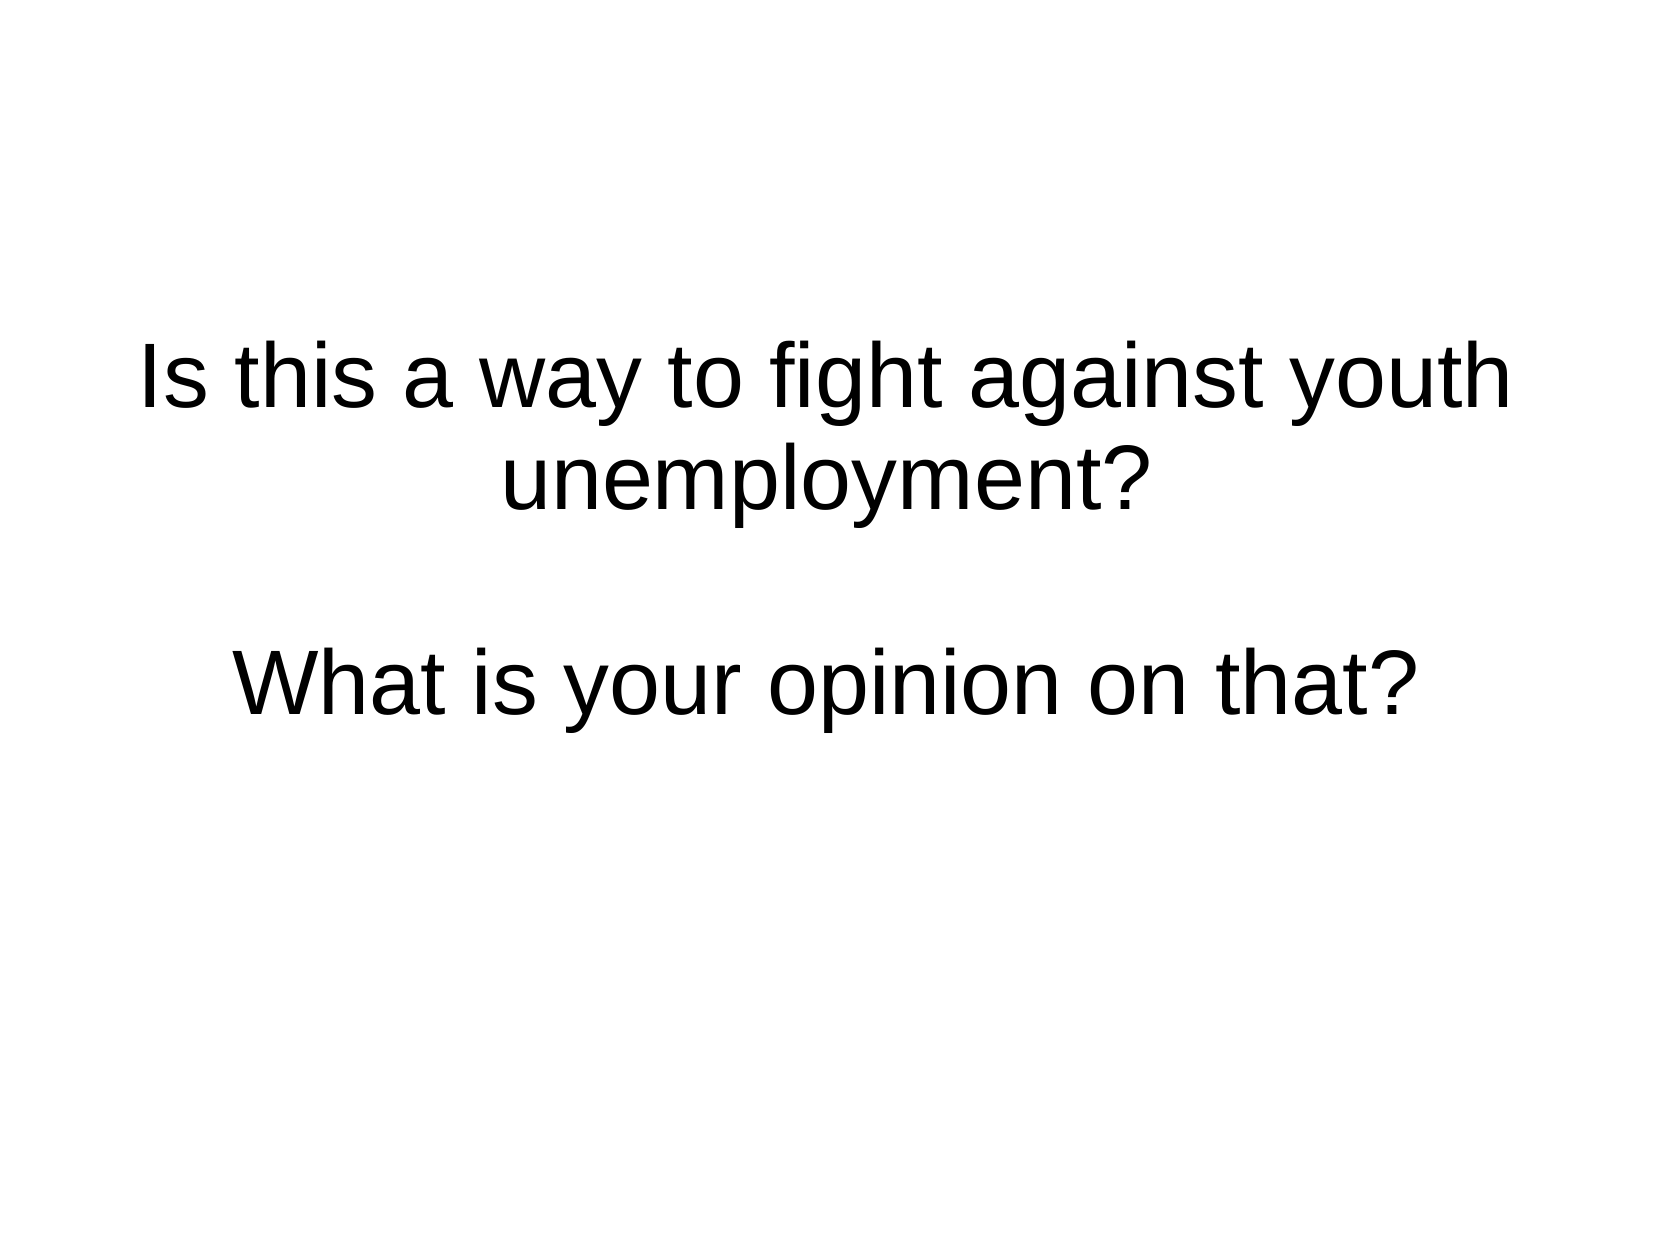

# Is this a way to fight against youth unemployment?
What is your opinion on that?